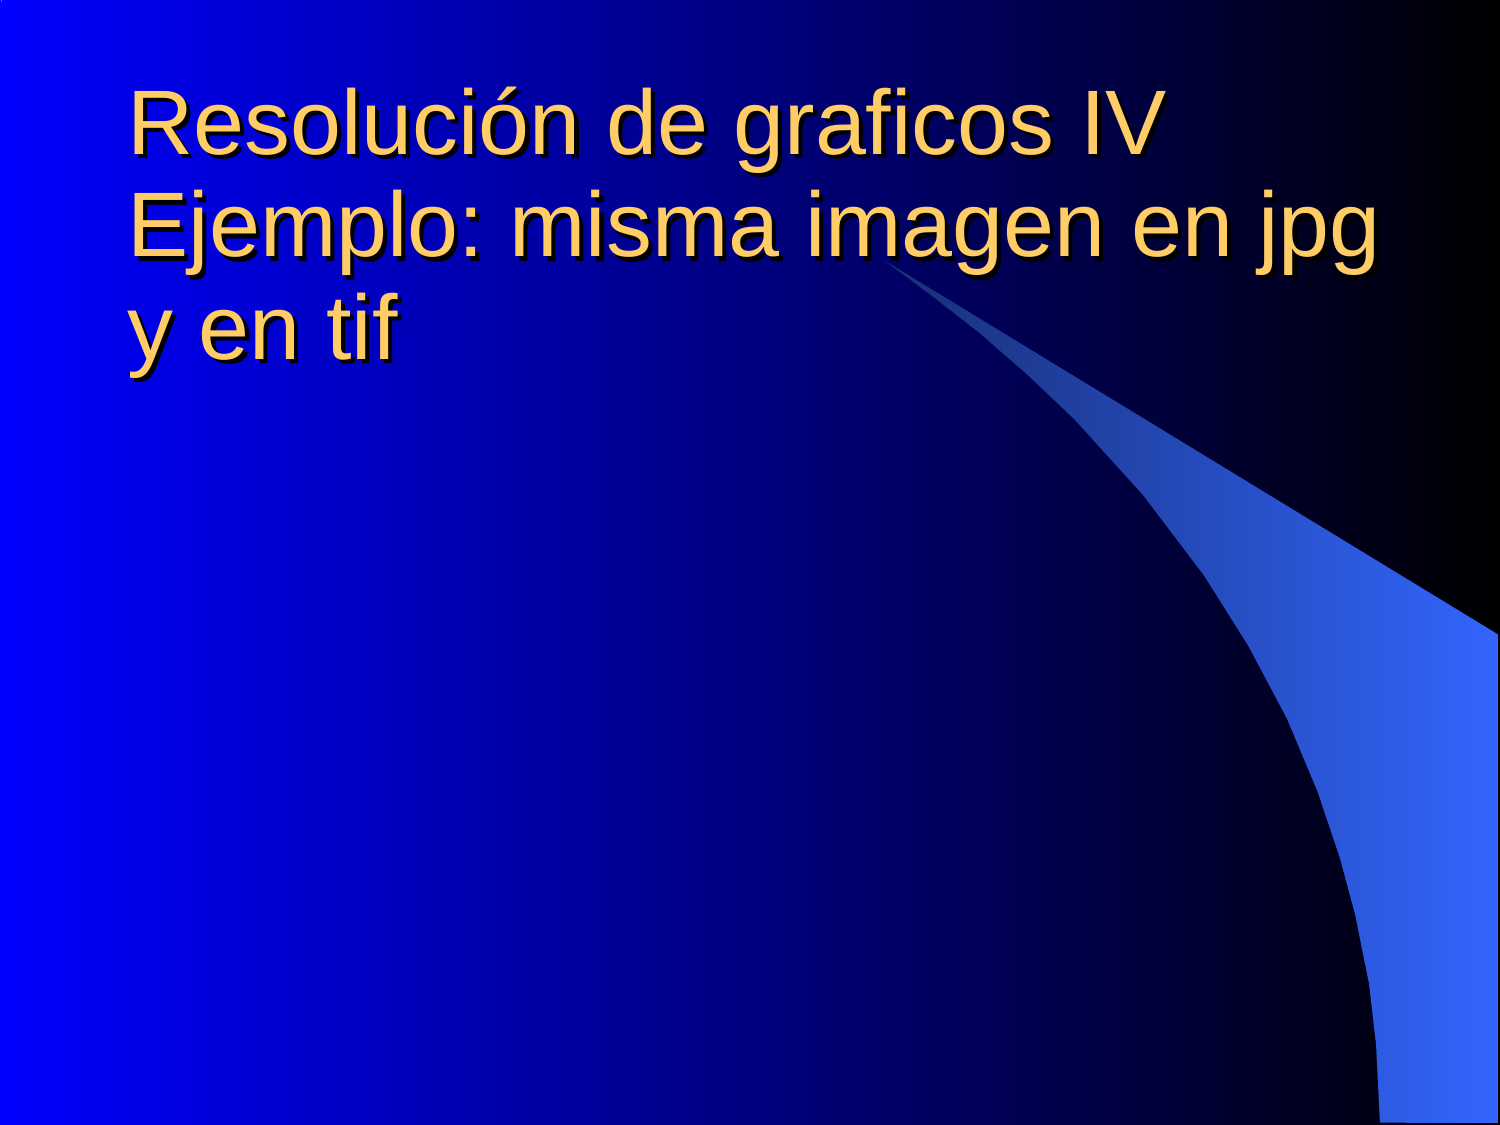

# Resolución de graficos IV Ejemplo: misma imagen en jpg y en tif